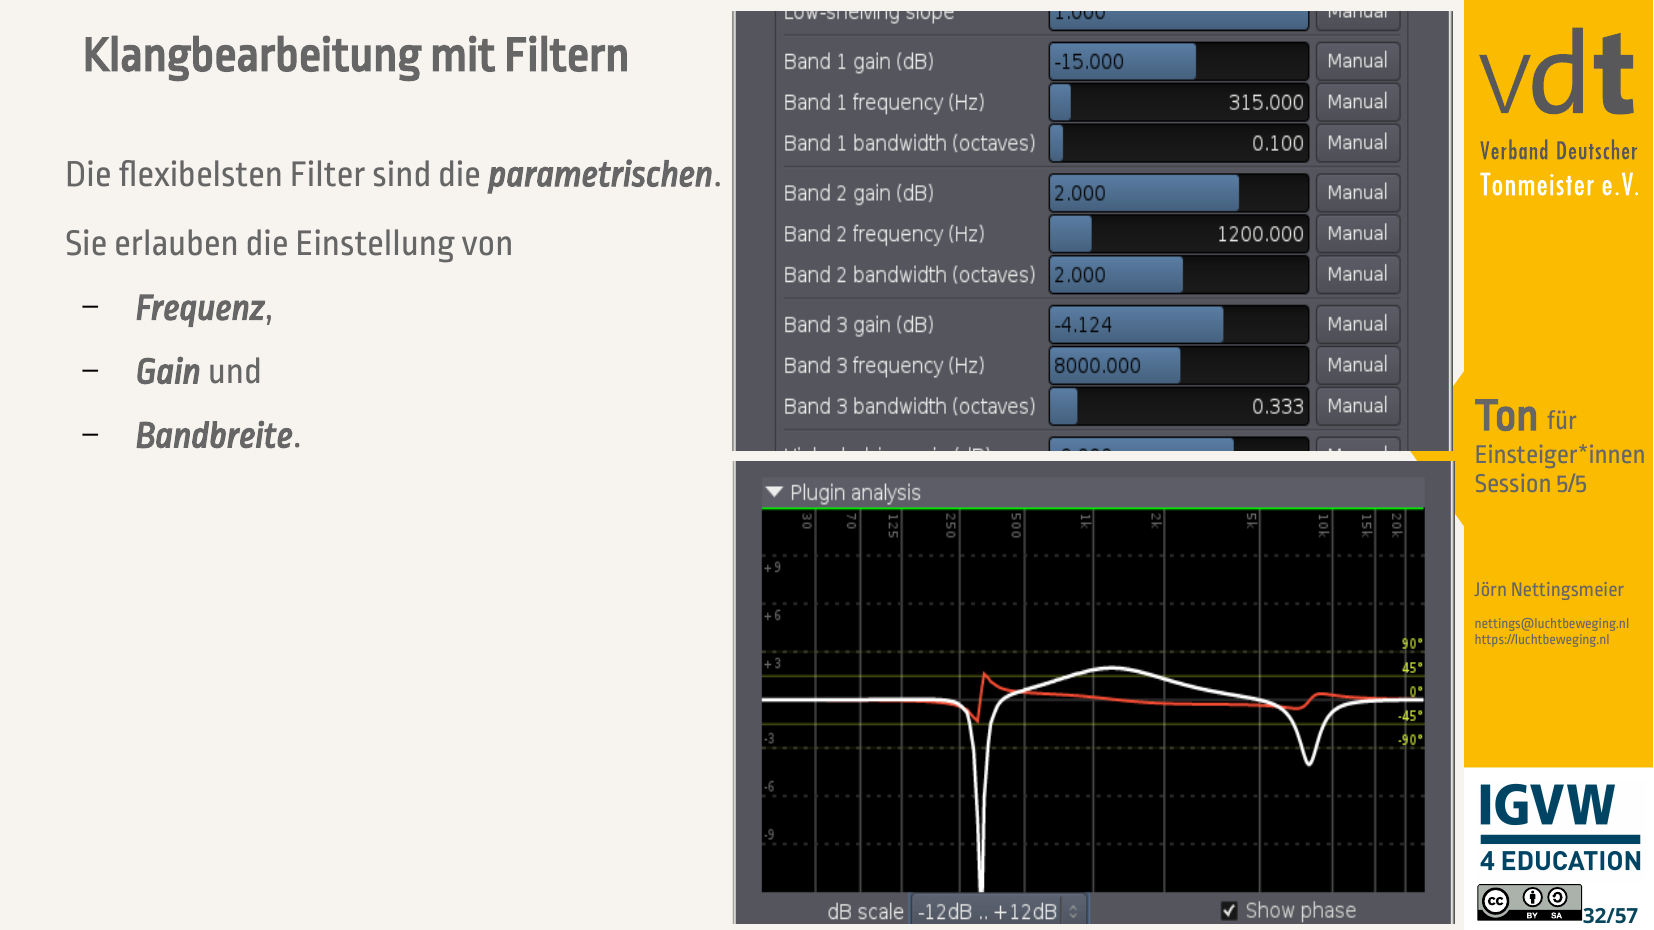

# Klangbearbeitung mit Filtern
Die flexibelsten Filter sind die parametrischen.
Sie erlauben die Einstellung von
Frequenz,
Gain und
Bandbreite.